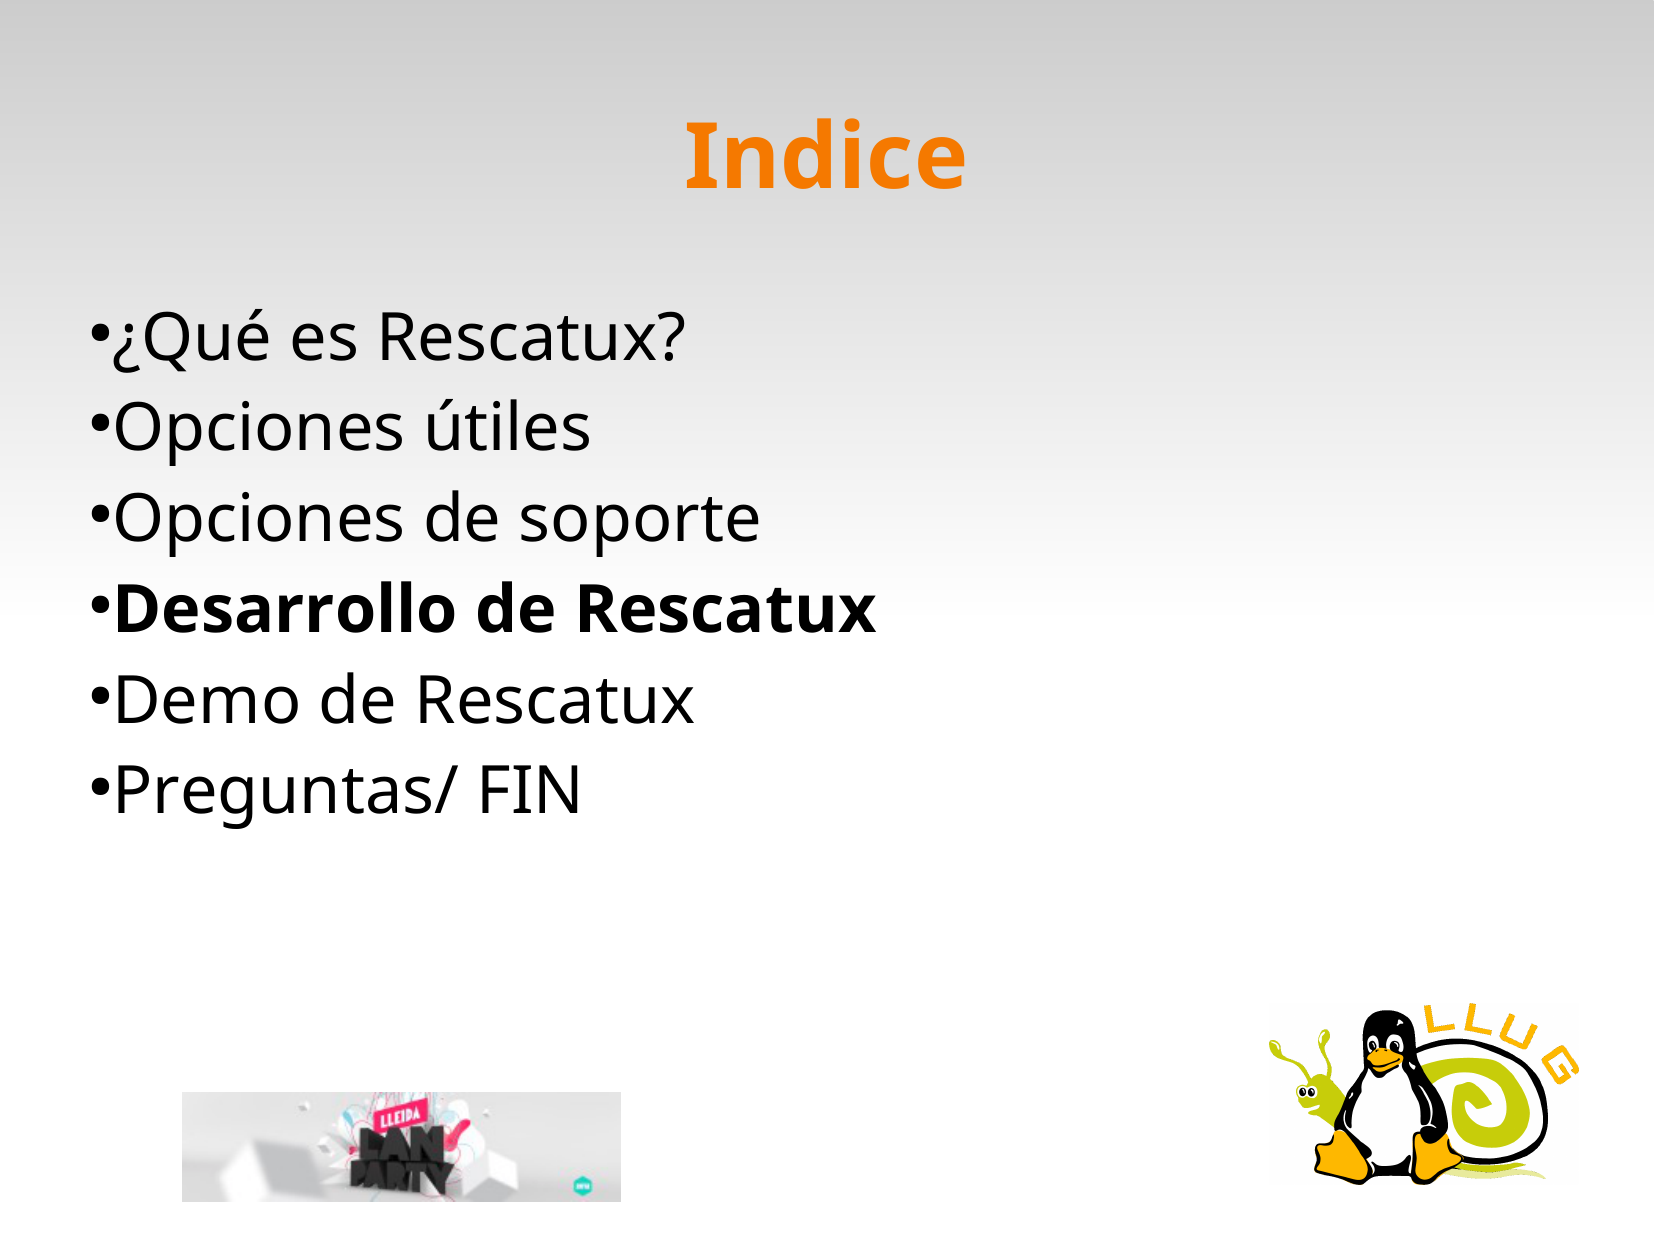

# Indice
¿Qué es Rescatux?
Opciones útiles
Opciones de soporte
Desarrollo de Rescatux
Demo de Rescatux
Preguntas/ FIN